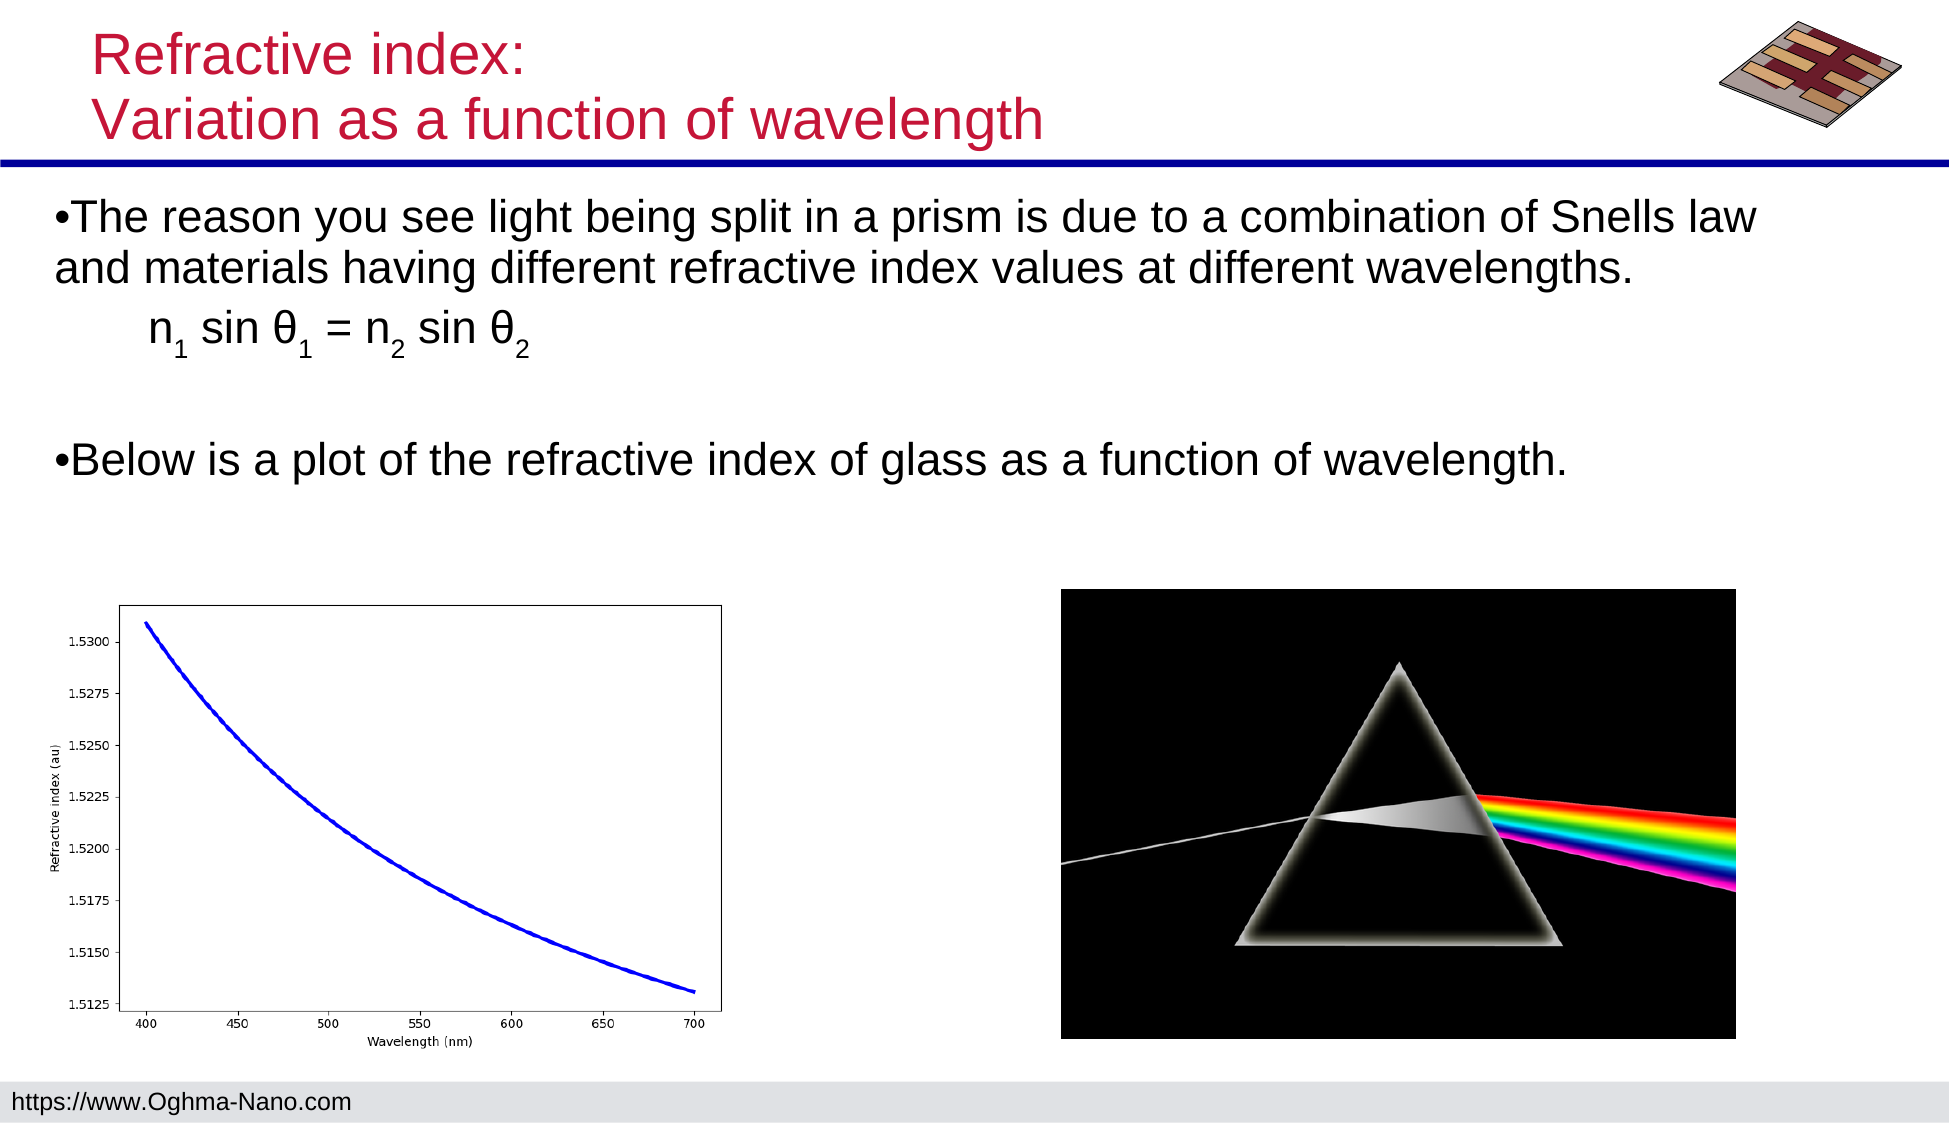

# Refractive index: Variation as a function of wavelength
The reason you see light being split in a prism is due to a combination of Snells law and materials having different refractive index values at different wavelengths.
n1 sin θ1 = n2 sin θ2
Below is a plot of the refractive index of glass as a function of wavelength.